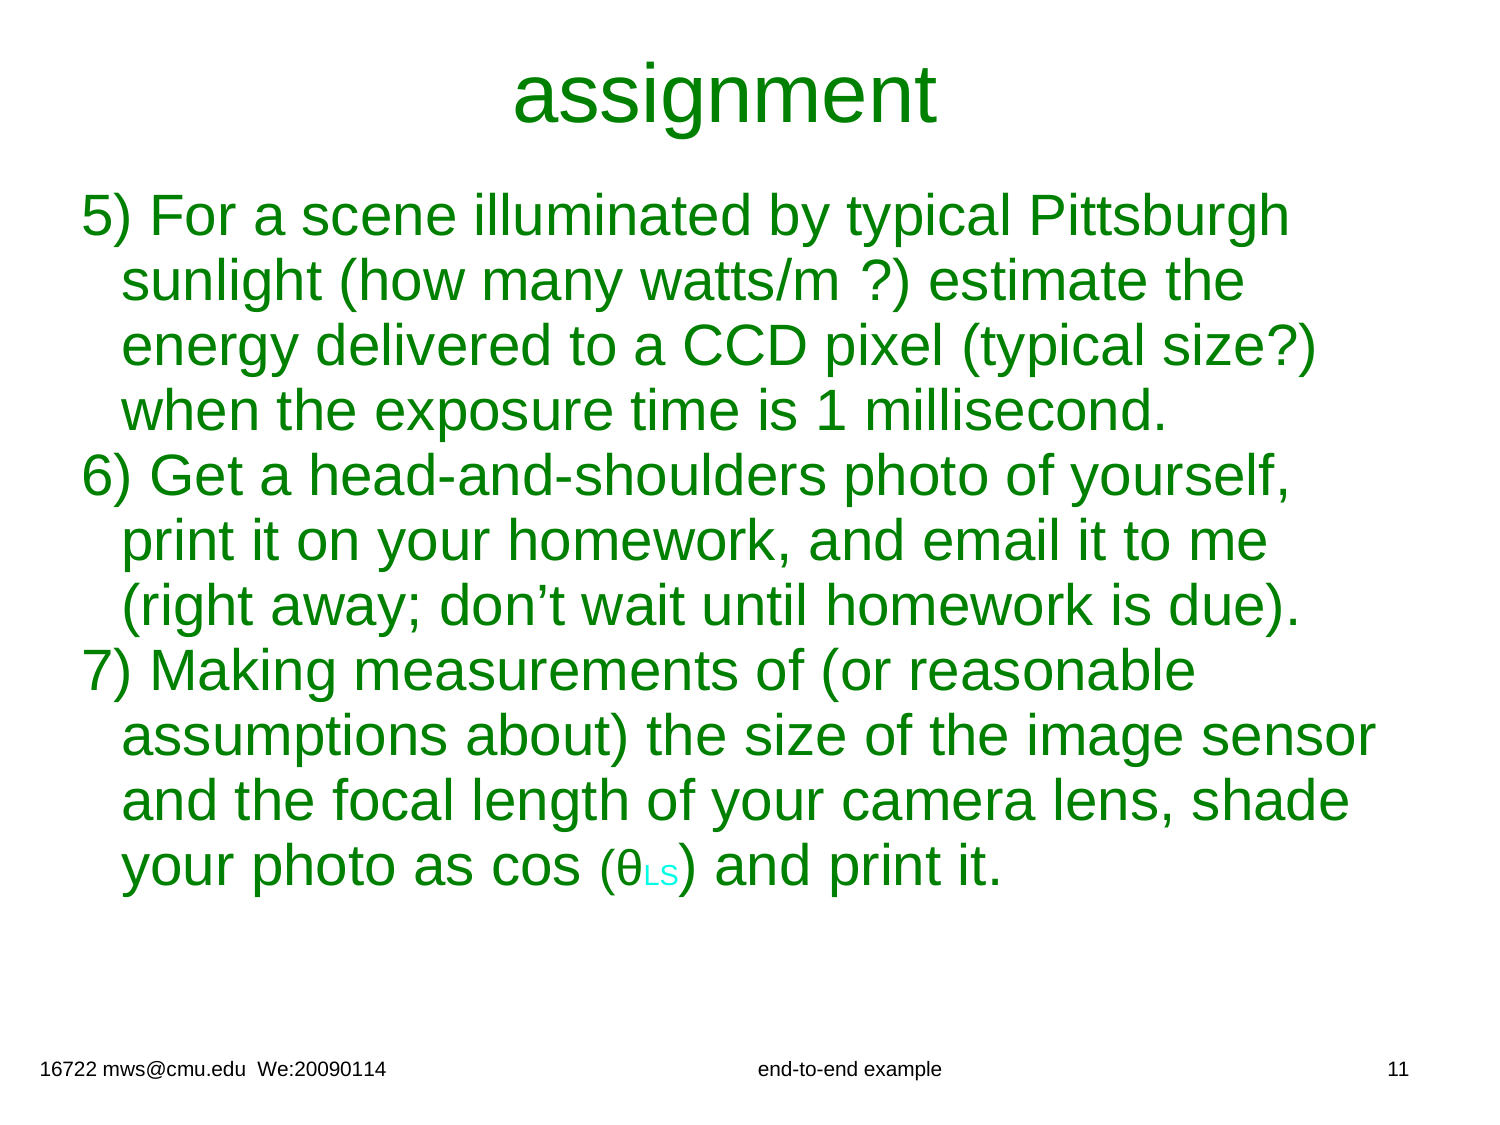

# assignment
 5) For a scene illuminated by typical Pittsburgh sunlight (how many watts/m2?) estimate the energy delivered to a CCD pixel (typical size?) when the exposure time is 1 millisecond.
 6) Get a head-and-shoulders photo of yourself, print it on your homework, and email it to me (right away; don’t wait until homework is due).
 7) Making measurements of (or reasonable assumptions about) the size of the image sensor and the focal length of your camera lens, shade your photo as cos4(θLS) and print it.
16722 mws@cmu.edu We:20090114
end-to-end example
11